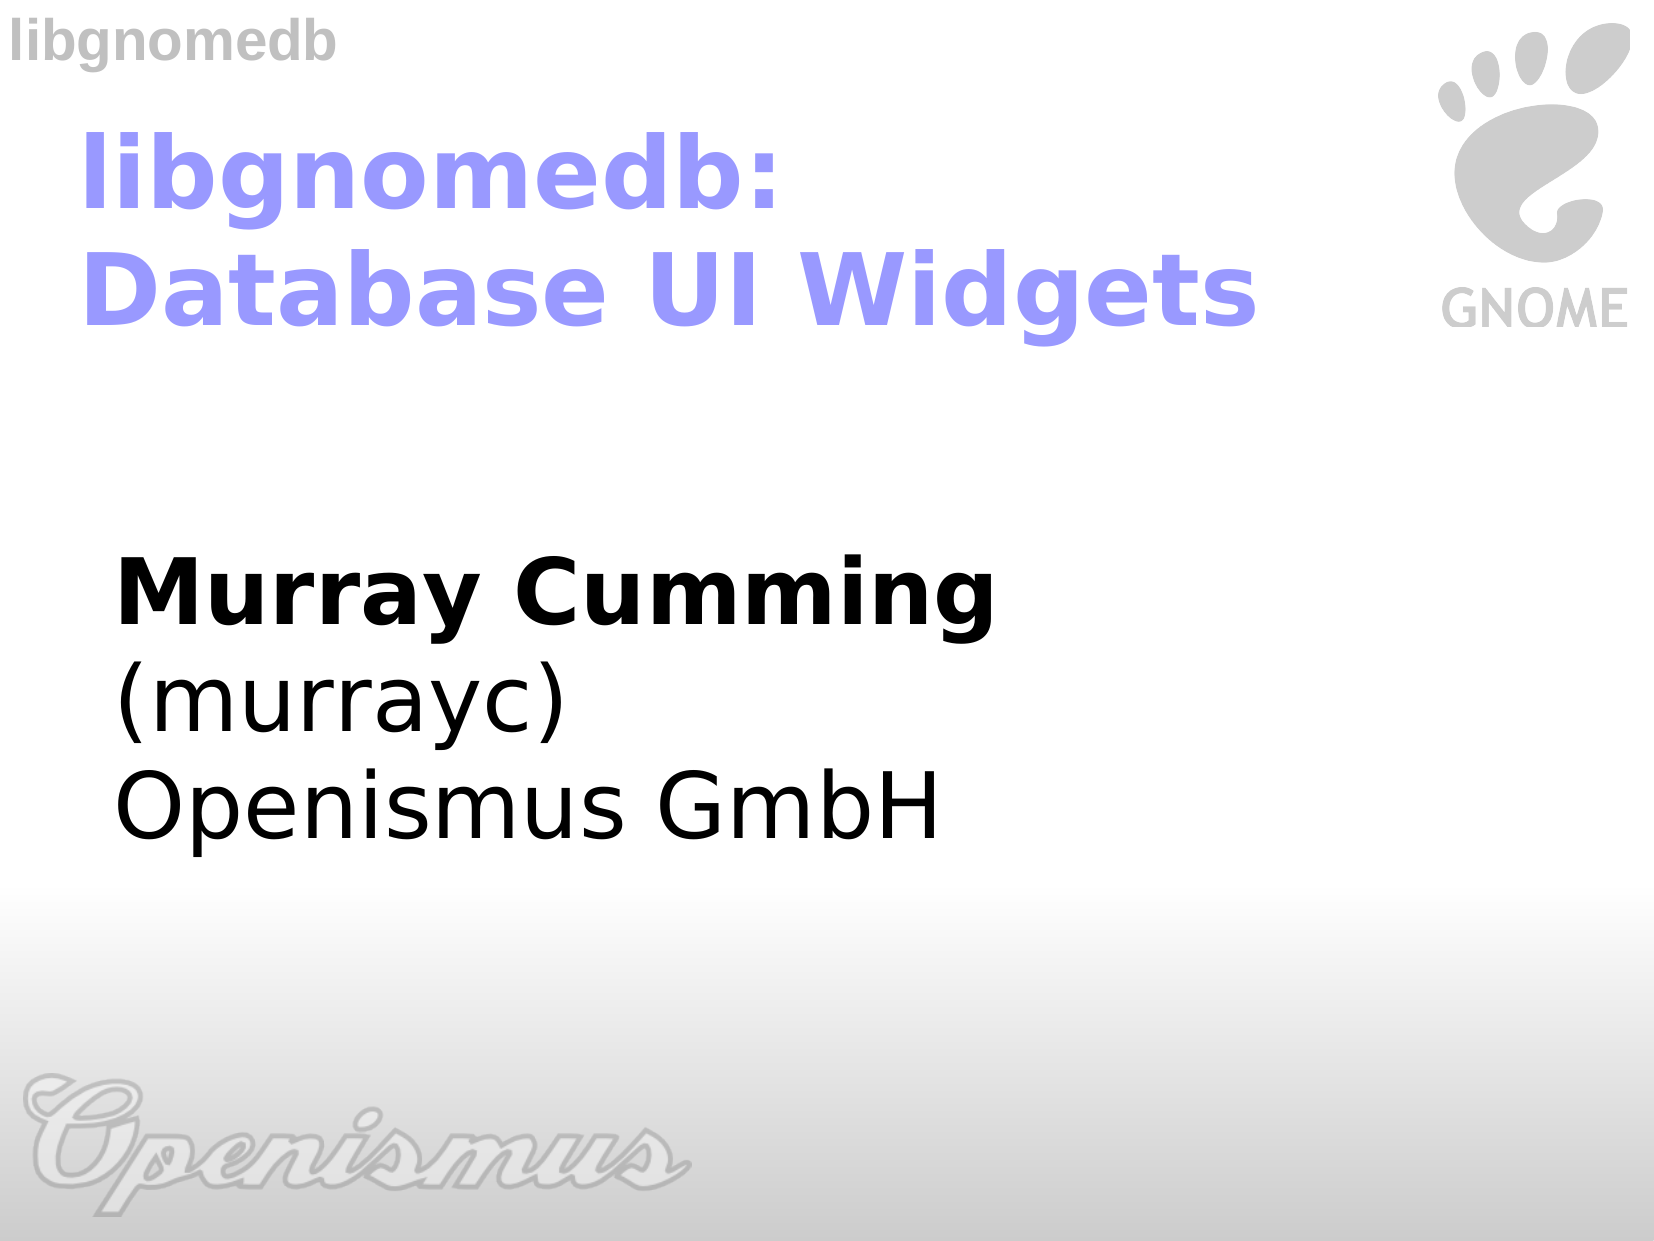

# libgnomedb: Database UI Widgets
Murray Cumming
(murrayc)
Openismus GmbH